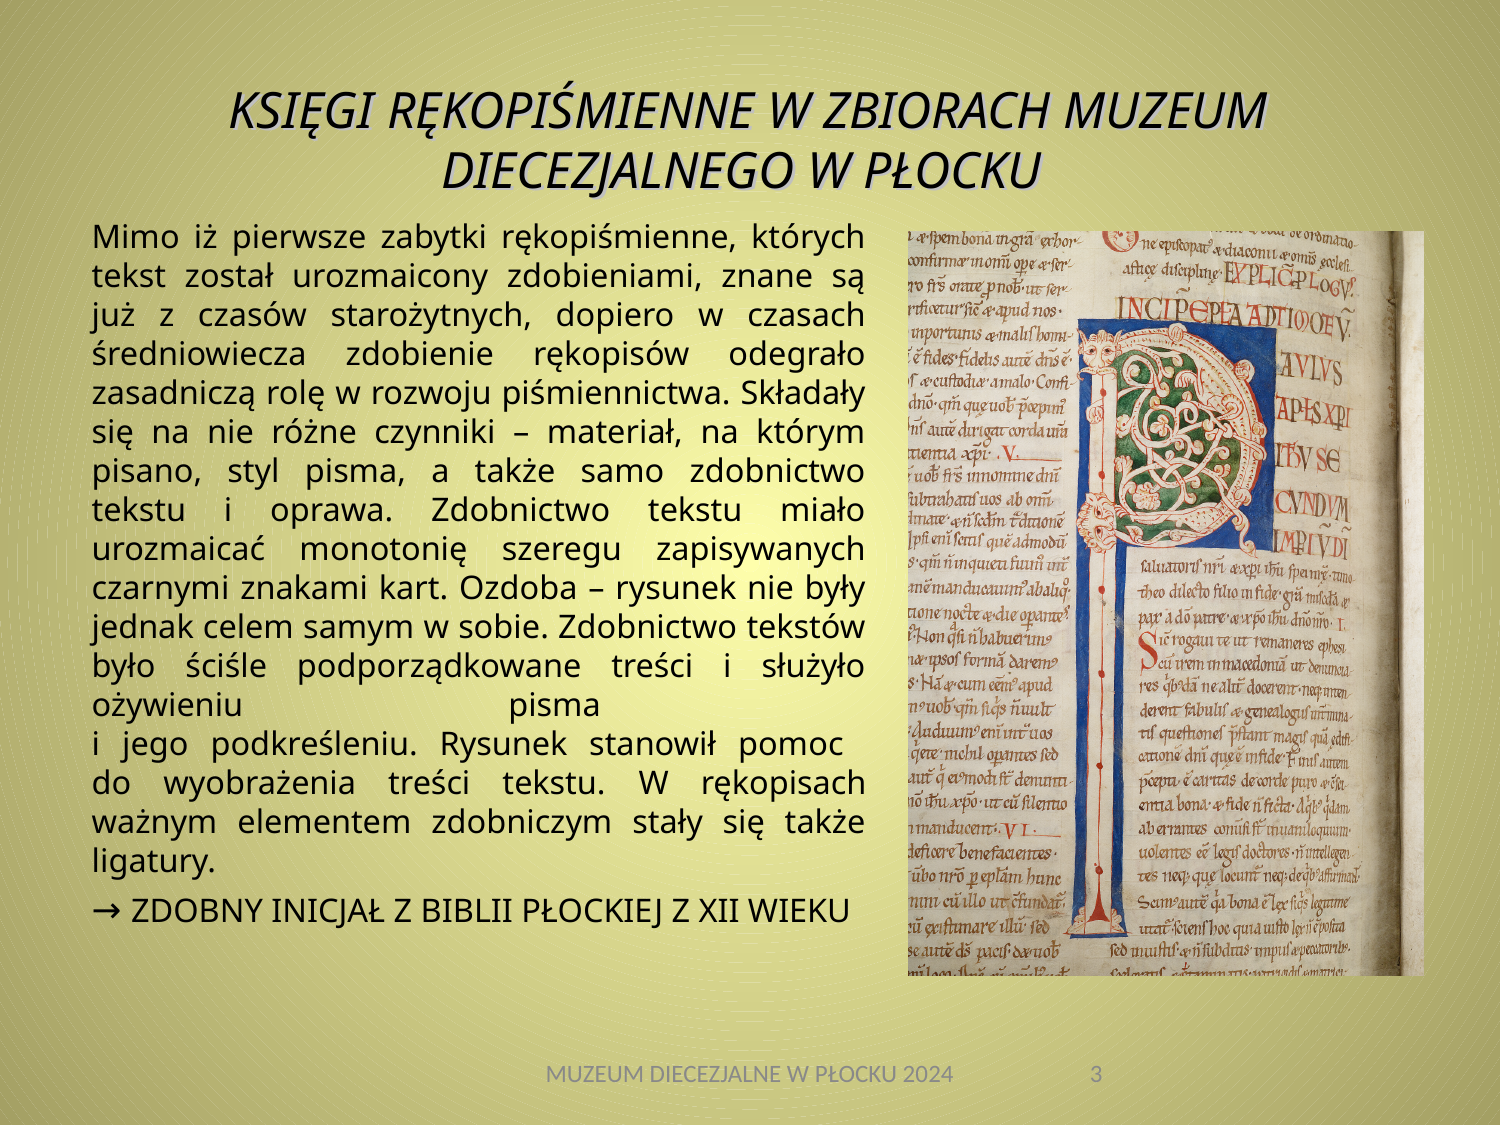

# KSIĘGI RĘKOPIŚMIENNE W ZBIORACH MUZEUM DIECEZJALNEGO W PŁOCKU
Mimo iż pierwsze zabytki rękopiśmienne, których tekst został urozmaicony zdobieniami, znane są już z czasów starożytnych, dopiero w czasach średniowiecza zdobienie rękopisów odegrało zasadniczą rolę w rozwoju piśmiennictwa. Składały się na nie różne czynniki – materiał, na którym pisano, styl pisma, a także samo zdobnictwo tekstu i oprawa. Zdobnictwo tekstu miało urozmaicać monotonię szeregu zapisywanych czarnymi znakami kart. Ozdoba – rysunek nie były jednak celem samym w sobie. Zdobnictwo tekstów było ściśle podporządkowane treści i służyło ożywieniu pisma
i jego podkreśleniu. Rysunek stanowił pomoc
do wyobrażenia treści tekstu. W rękopisach ważnym elementem zdobniczym stały się także ligatury.
→ ZDOBNY INICJAŁ Z BIBLII PŁOCKIEJ Z XII WIEKU
MUZEUM DIECEZJALNE W PŁOCKU 2024